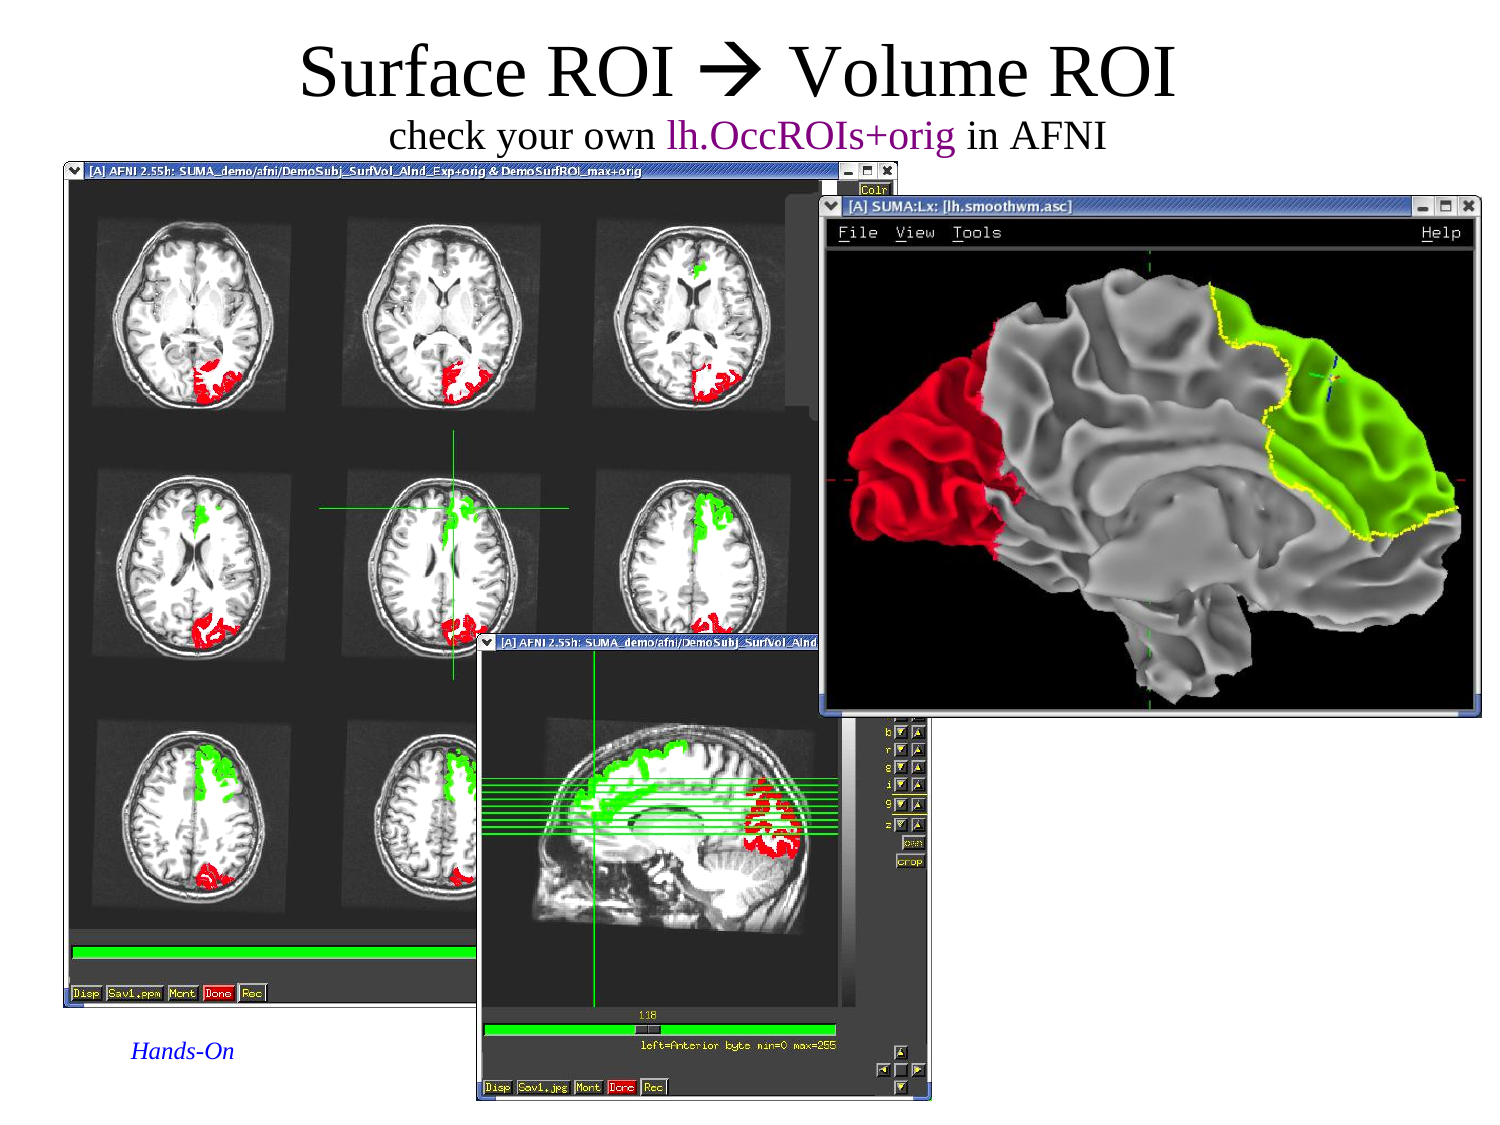

# Surface ROI  Volume ROI check your own lh.OccROIs+orig in AFNI
Hands-On